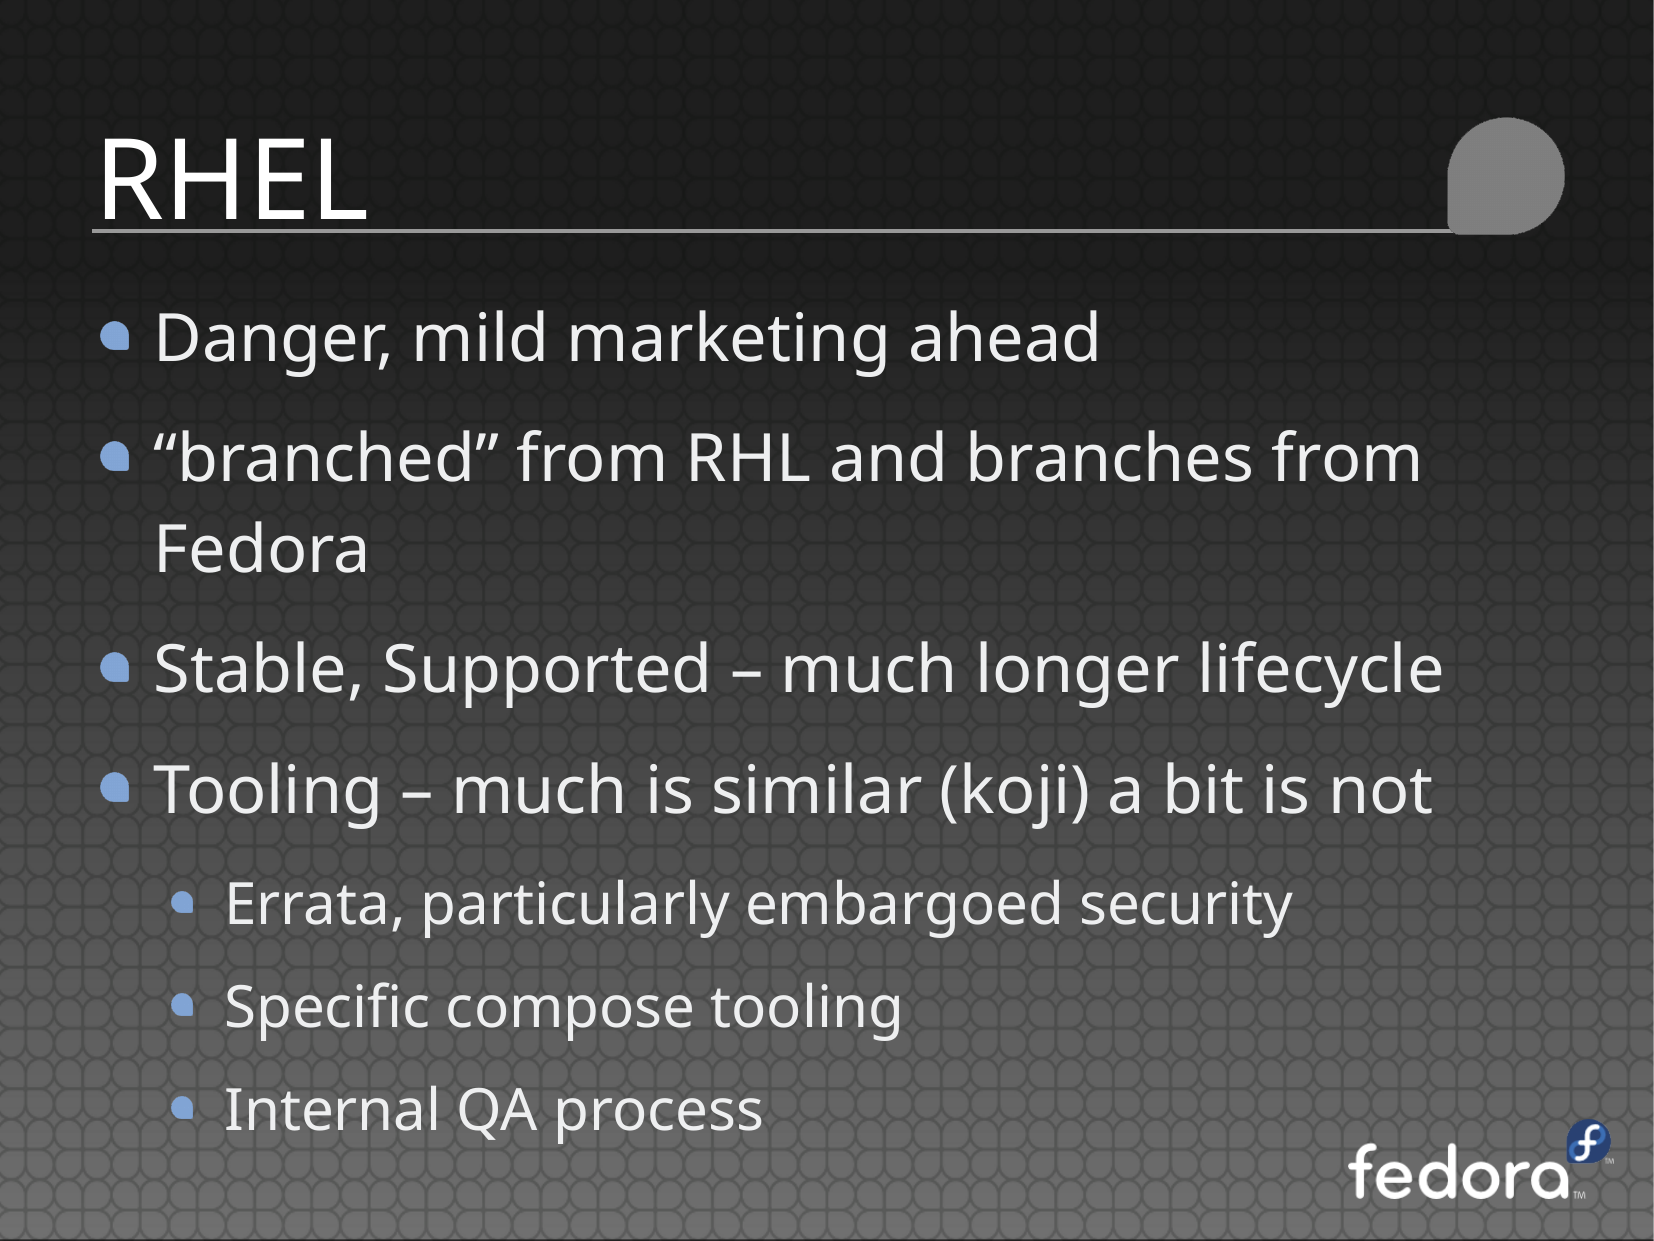

RHEL
# Danger, mild marketing ahead
“branched” from RHL and branches from Fedora
Stable, Supported – much longer lifecycle
Tooling – much is similar (koji) a bit is not
Errata, particularly embargoed security
Specific compose tooling
Internal QA process